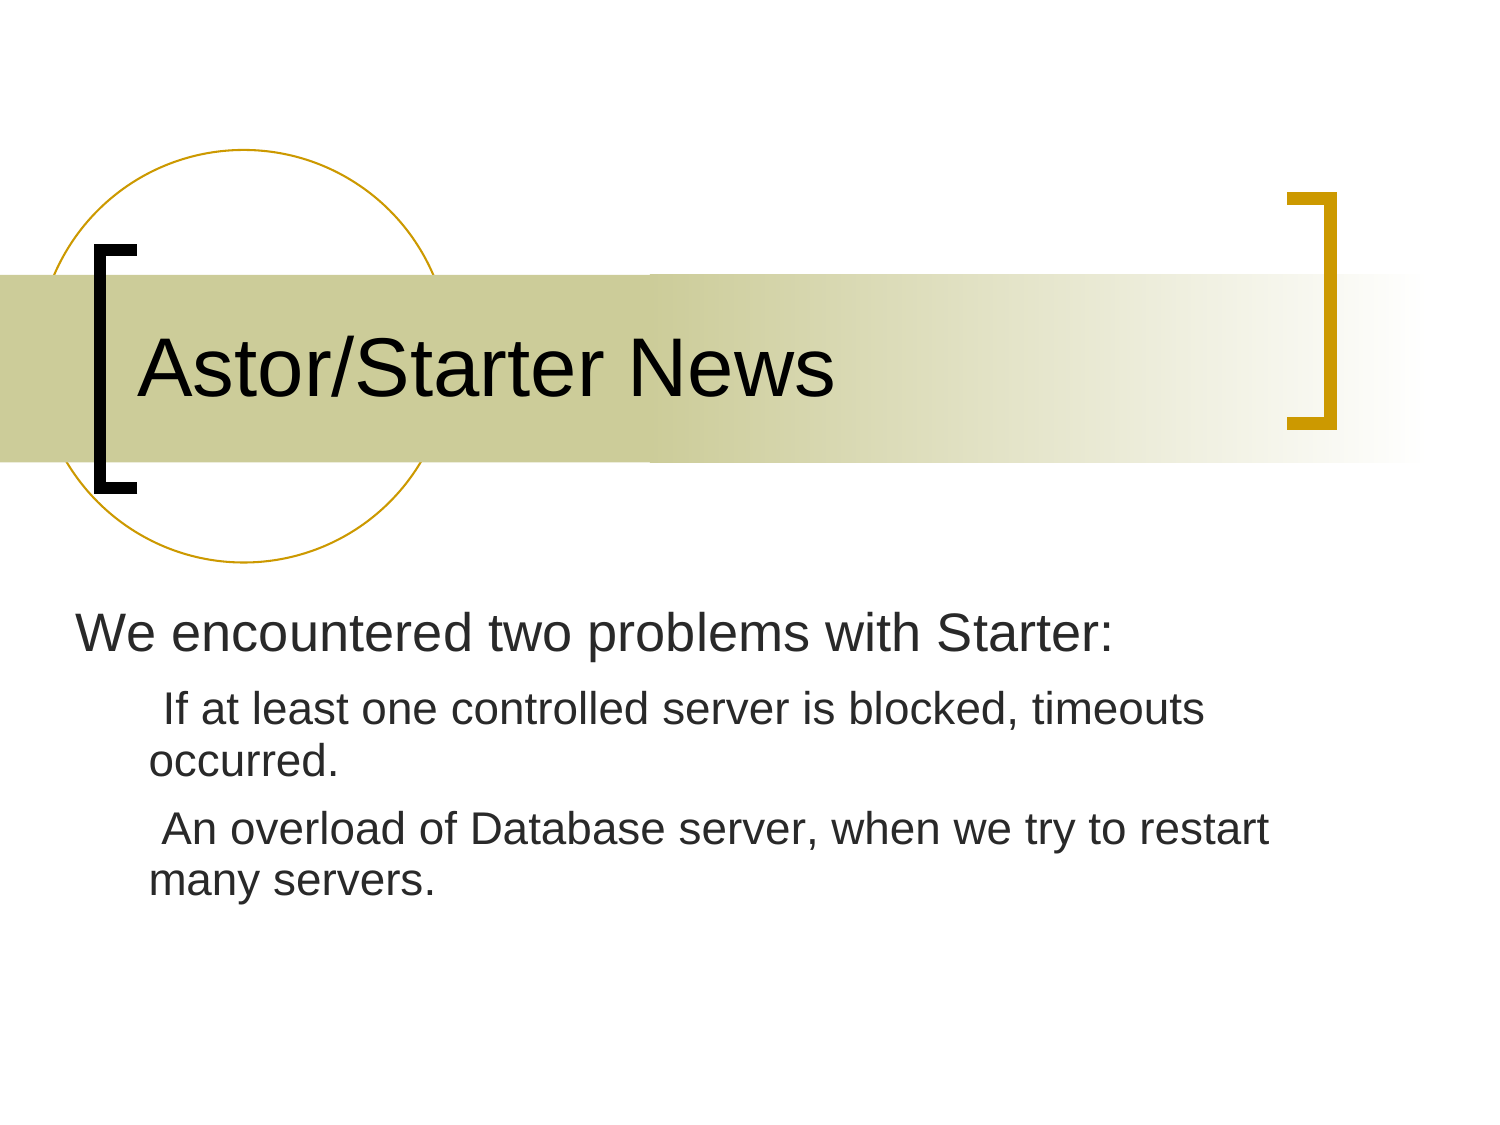

# Astor/Starter News
We encountered two problems with Starter:
 If at least one controlled server is blocked, timeouts occurred.
 An overload of Database server, when we try to restart many servers.